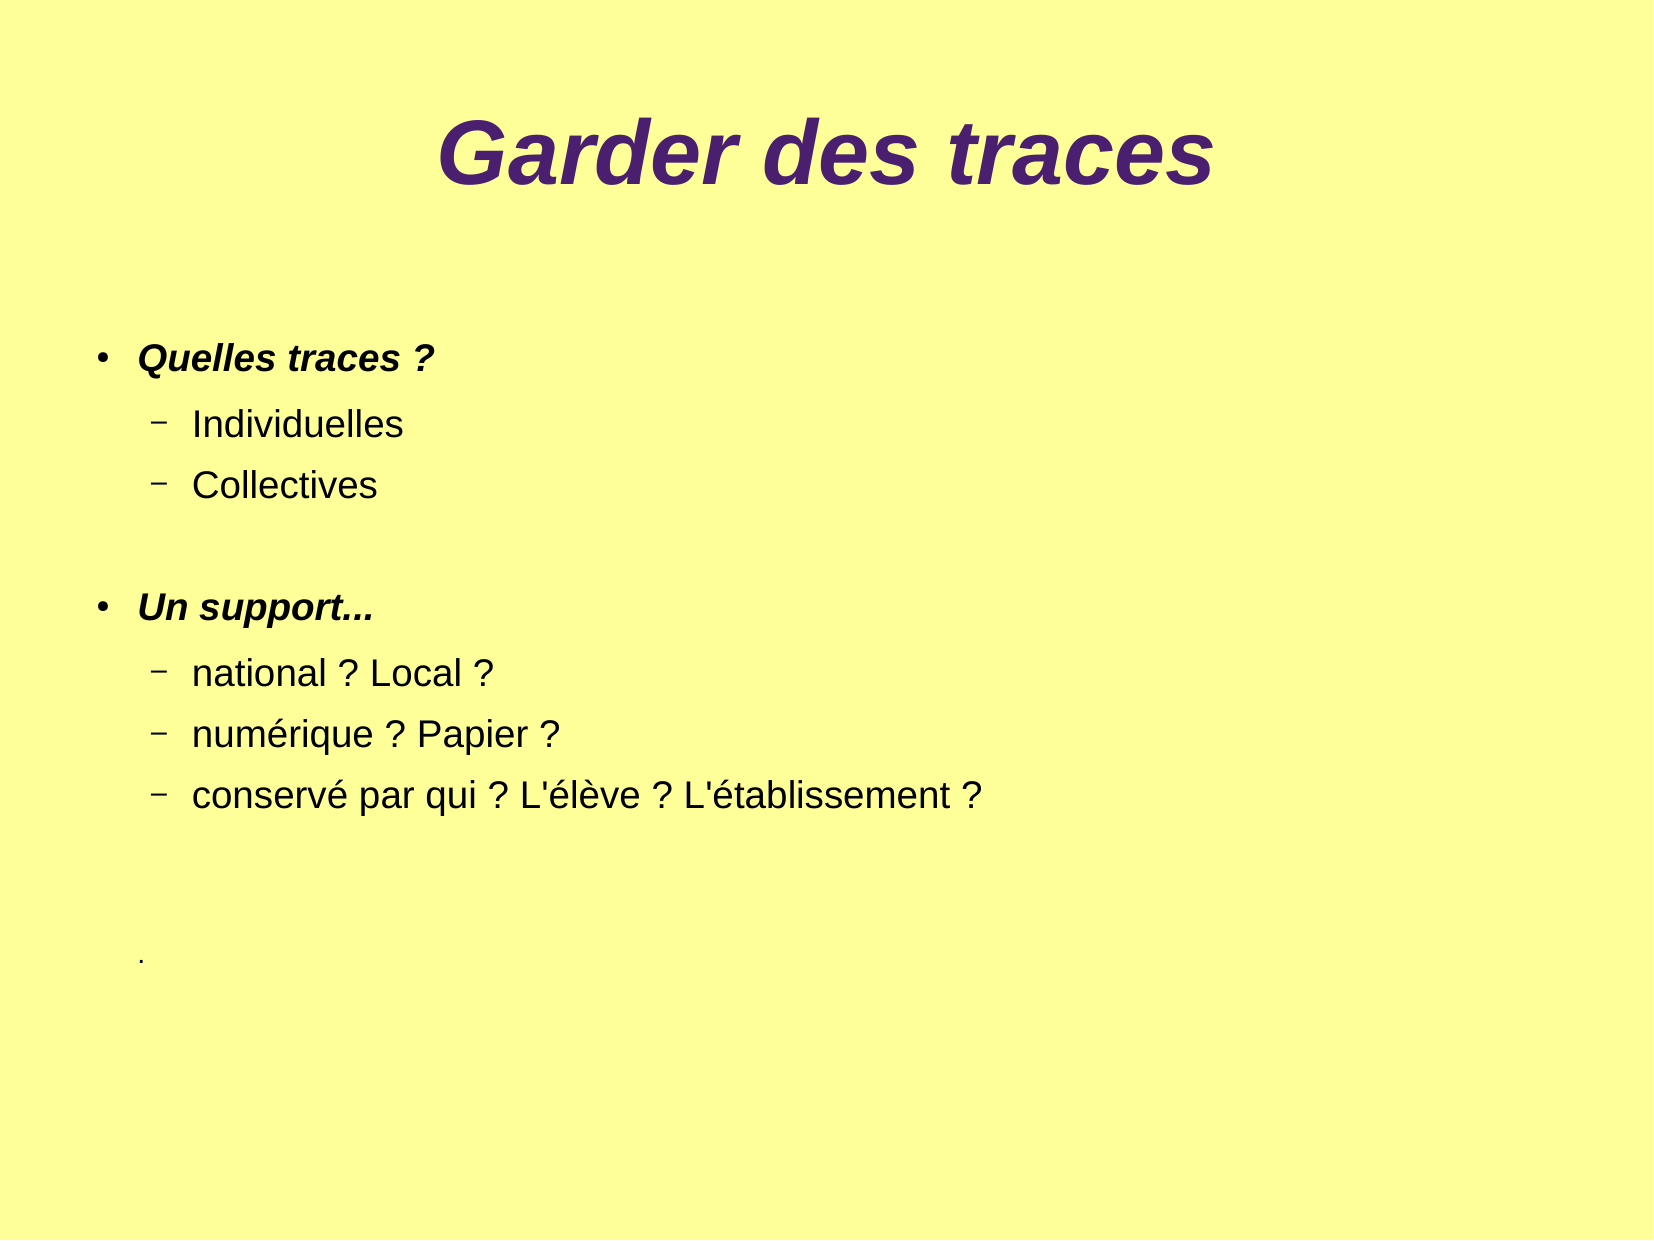

# Garder des traces
Quelles traces ?
Individuelles
Collectives
Un support...
national ? Local ?
numérique ? Papier ?
conservé par qui ? L'élève ? L'établissement ?
.